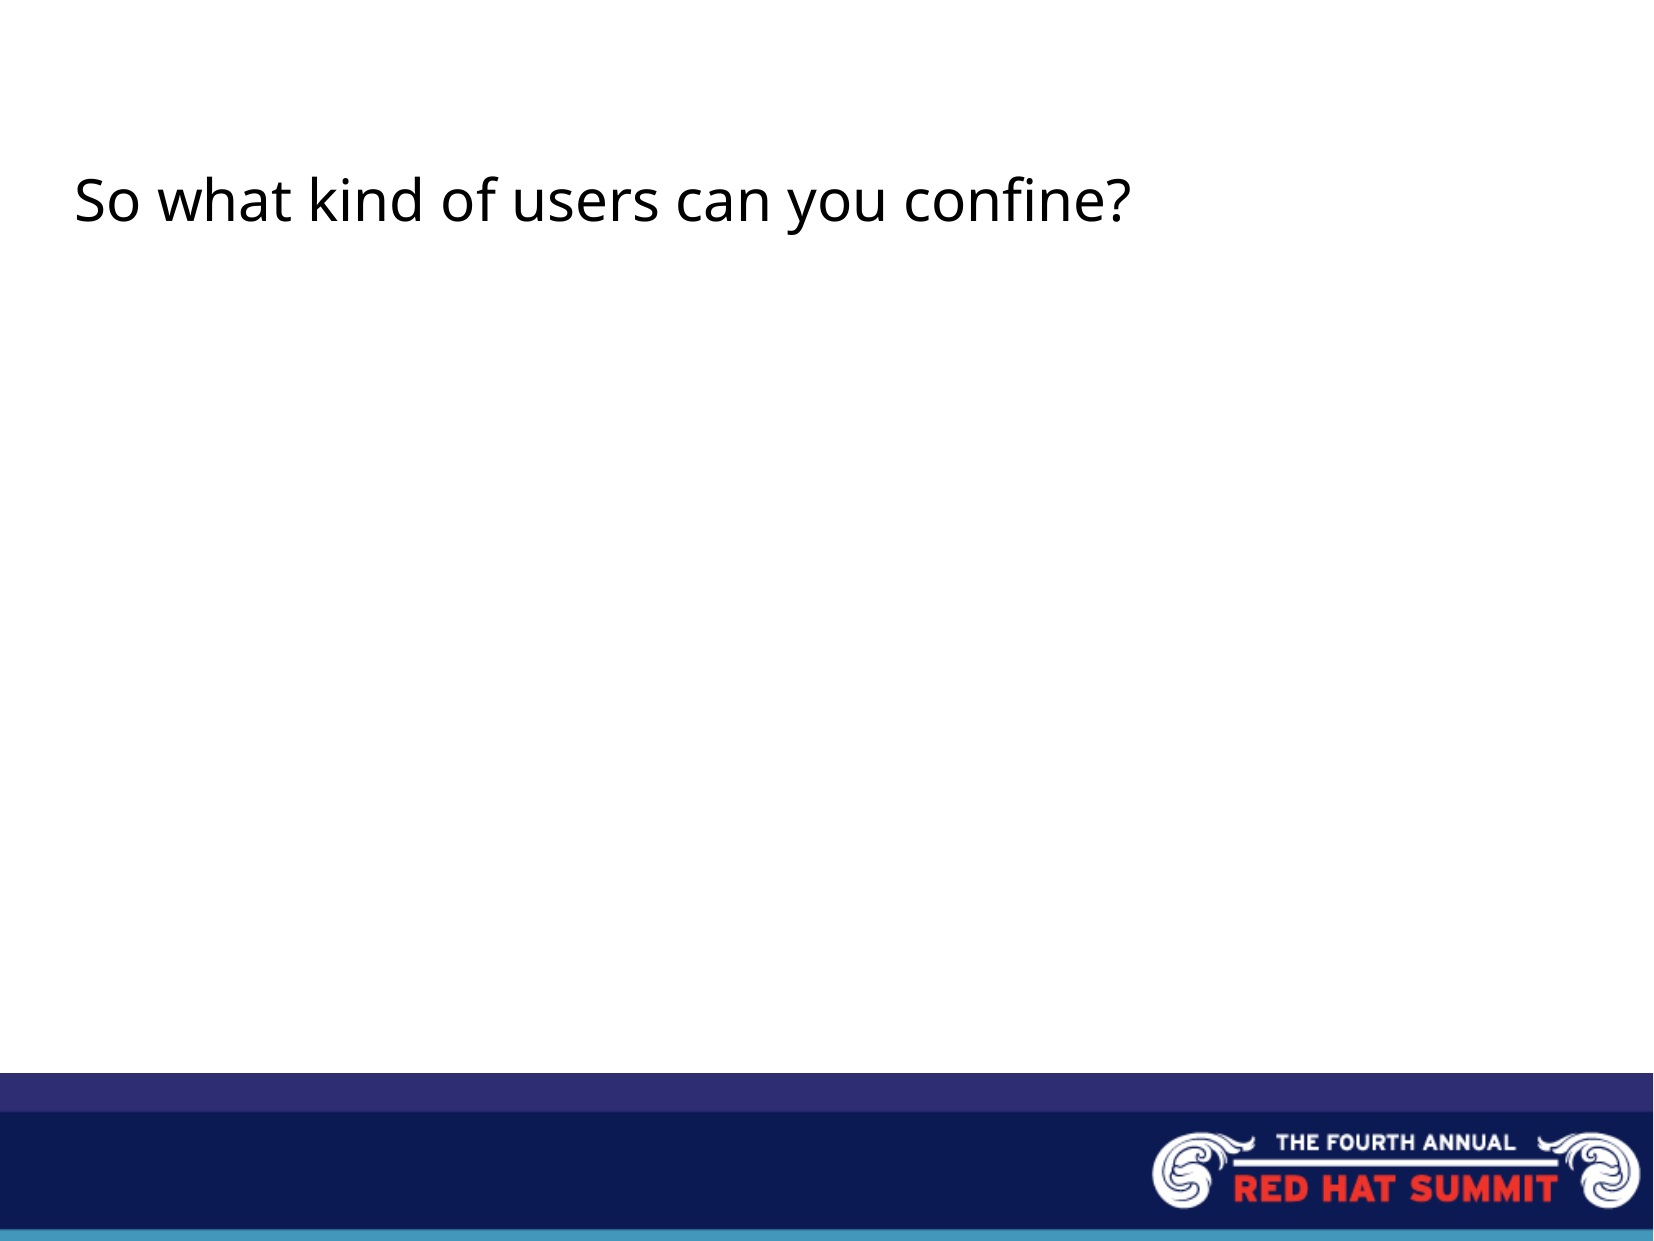

# So what kind of users can you confine?